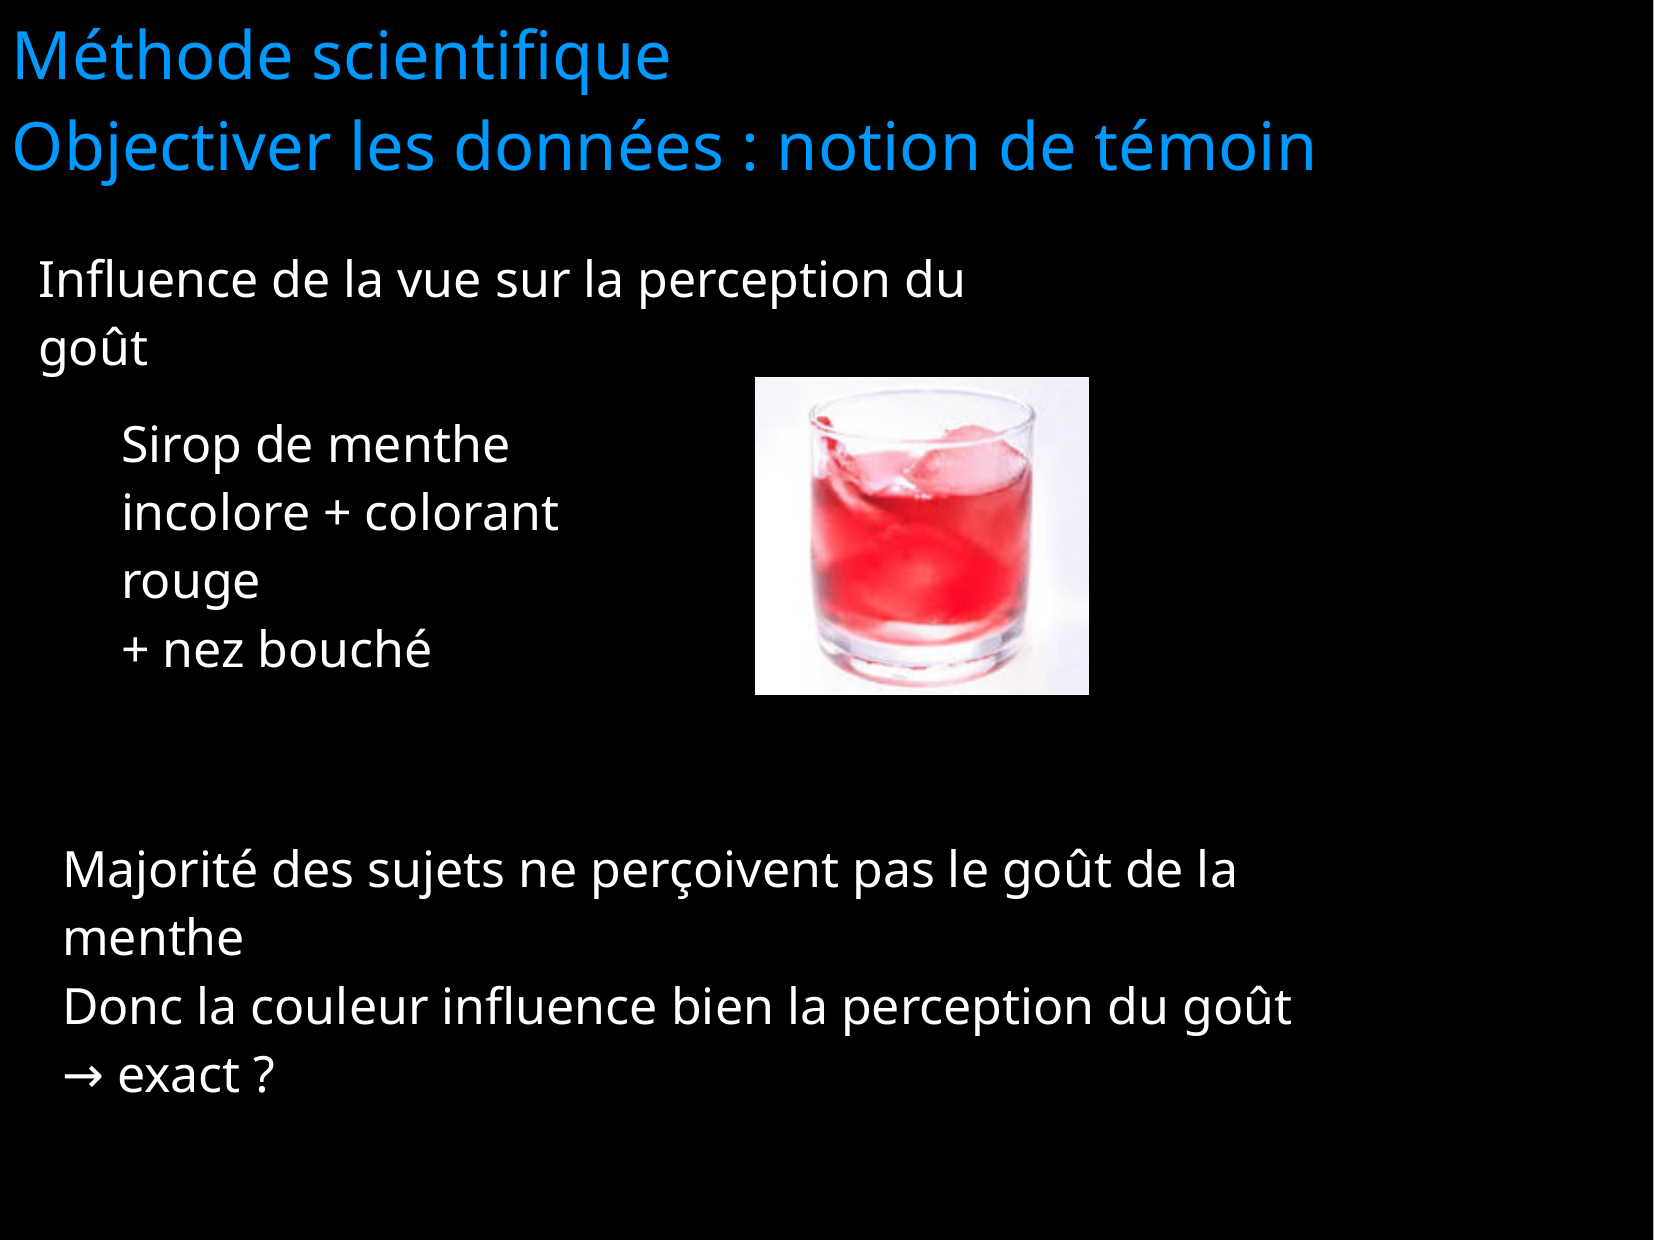

Méthode scientifique
Objectiver les données : notion de témoin
Influence de la vue sur la perception du goût
Sirop de menthe incolore + colorant rouge
+ nez bouché
Majorité des sujets ne perçoivent pas le goût de la menthe
Donc la couleur influence bien la perception du goût
→ exact ?